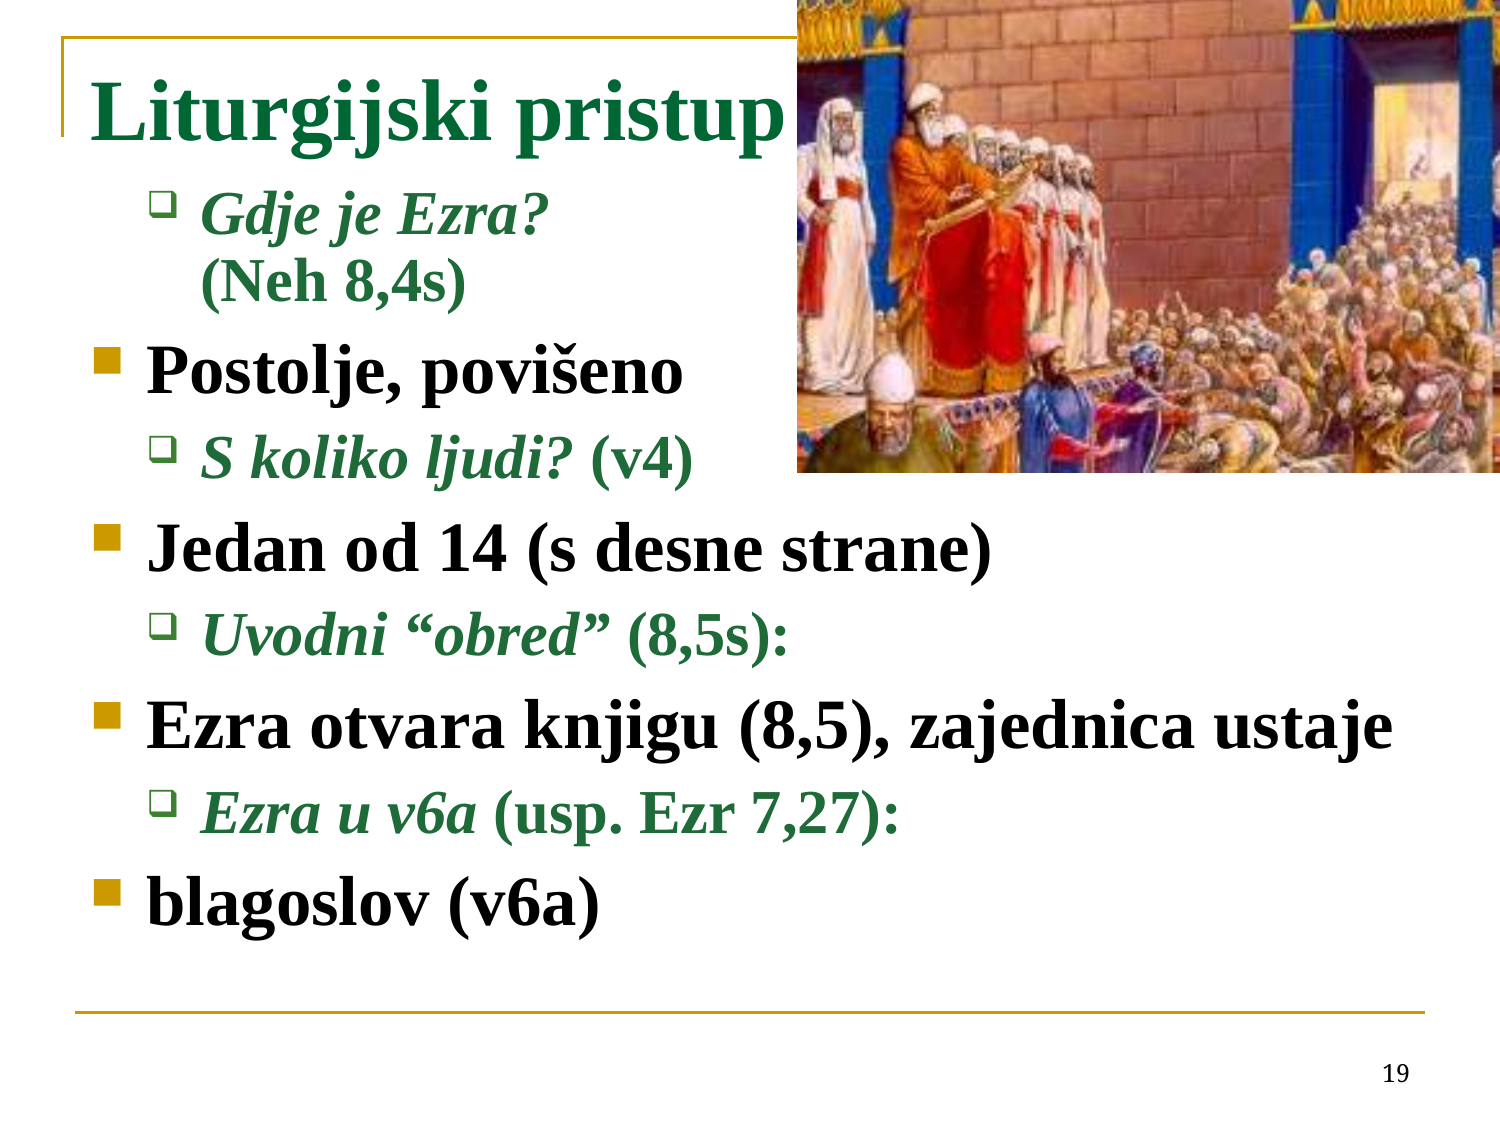

# Liturgijski pristup
Gdje je Ezra?
(Neh 8,4s)
Postolje, povišeno
S koliko ljudi? (v4)
Jedan od 14 (s desne strane)
Uvodni “obred” (8,5s):
Ezra otvara knjigu (8,5), zajednica ustaje
Ezra u v6a (usp. Ezr 7,27):
blagoslov (v6a)